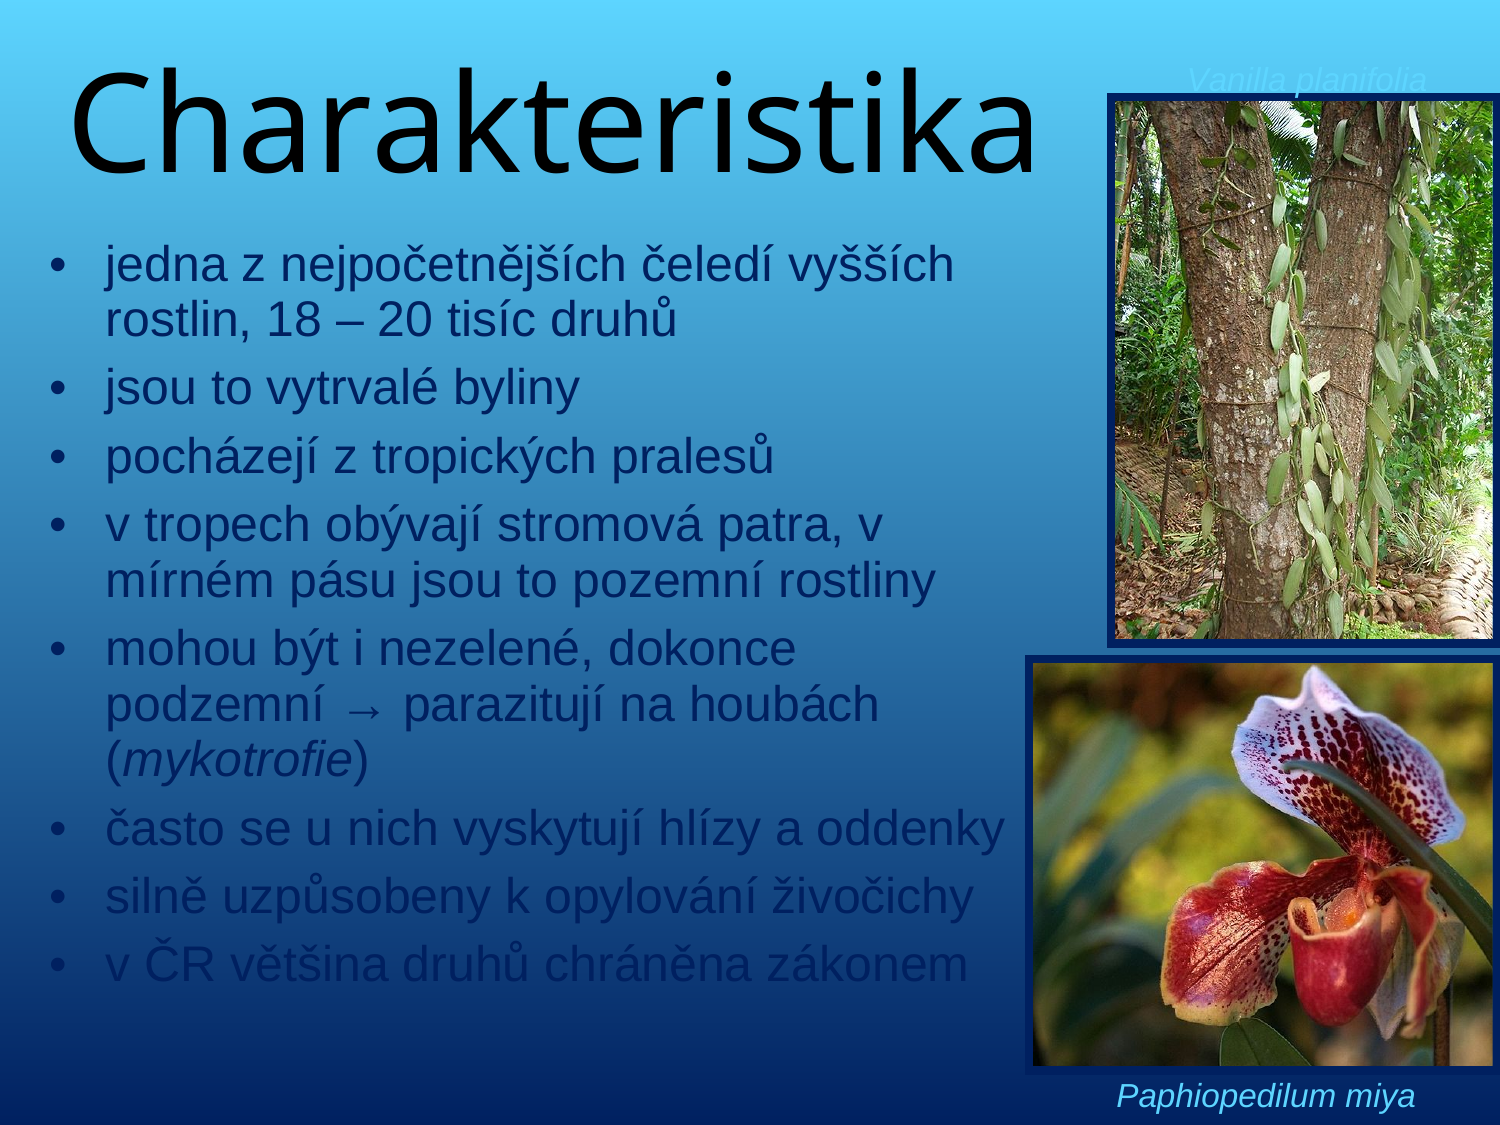

Charakteristika
Vanilla planifolia
# jedna z nejpočetnějších čeledí vyšších rostlin, 18 – 20 tisíc druhů
jsou to vytrvalé byliny
pocházejí z tropických pralesů
v tropech obývají stromová patra, v mírném pásu jsou to pozemní rostliny
mohou být i nezelené, dokonce podzemní → parazitují na houbách (mykotrofie)
často se u nich vyskytují hlízy a oddenky
silně uzpůsobeny k opylování živočichy
v ČR většina druhů chráněna zákonem
Paphiopedilum miya